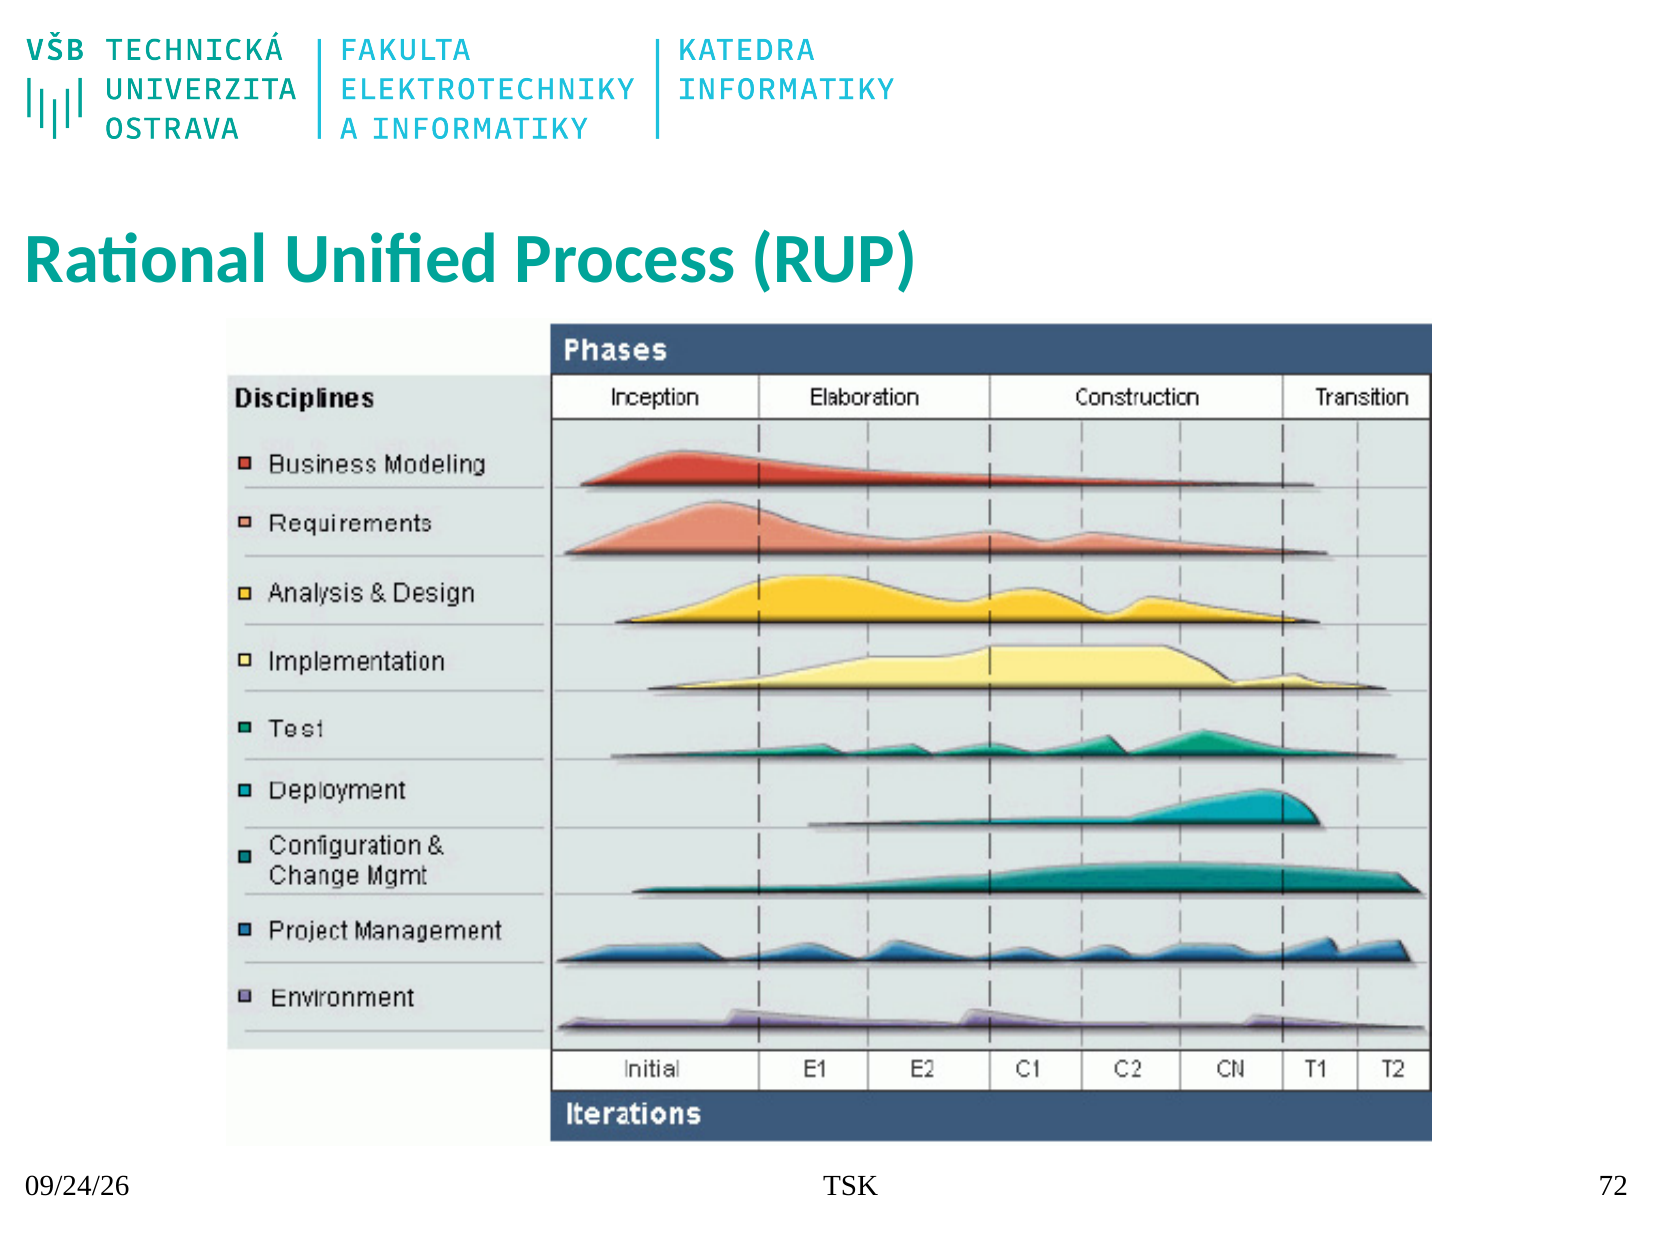

# Rational Unified Process (RUP)
TSK
72